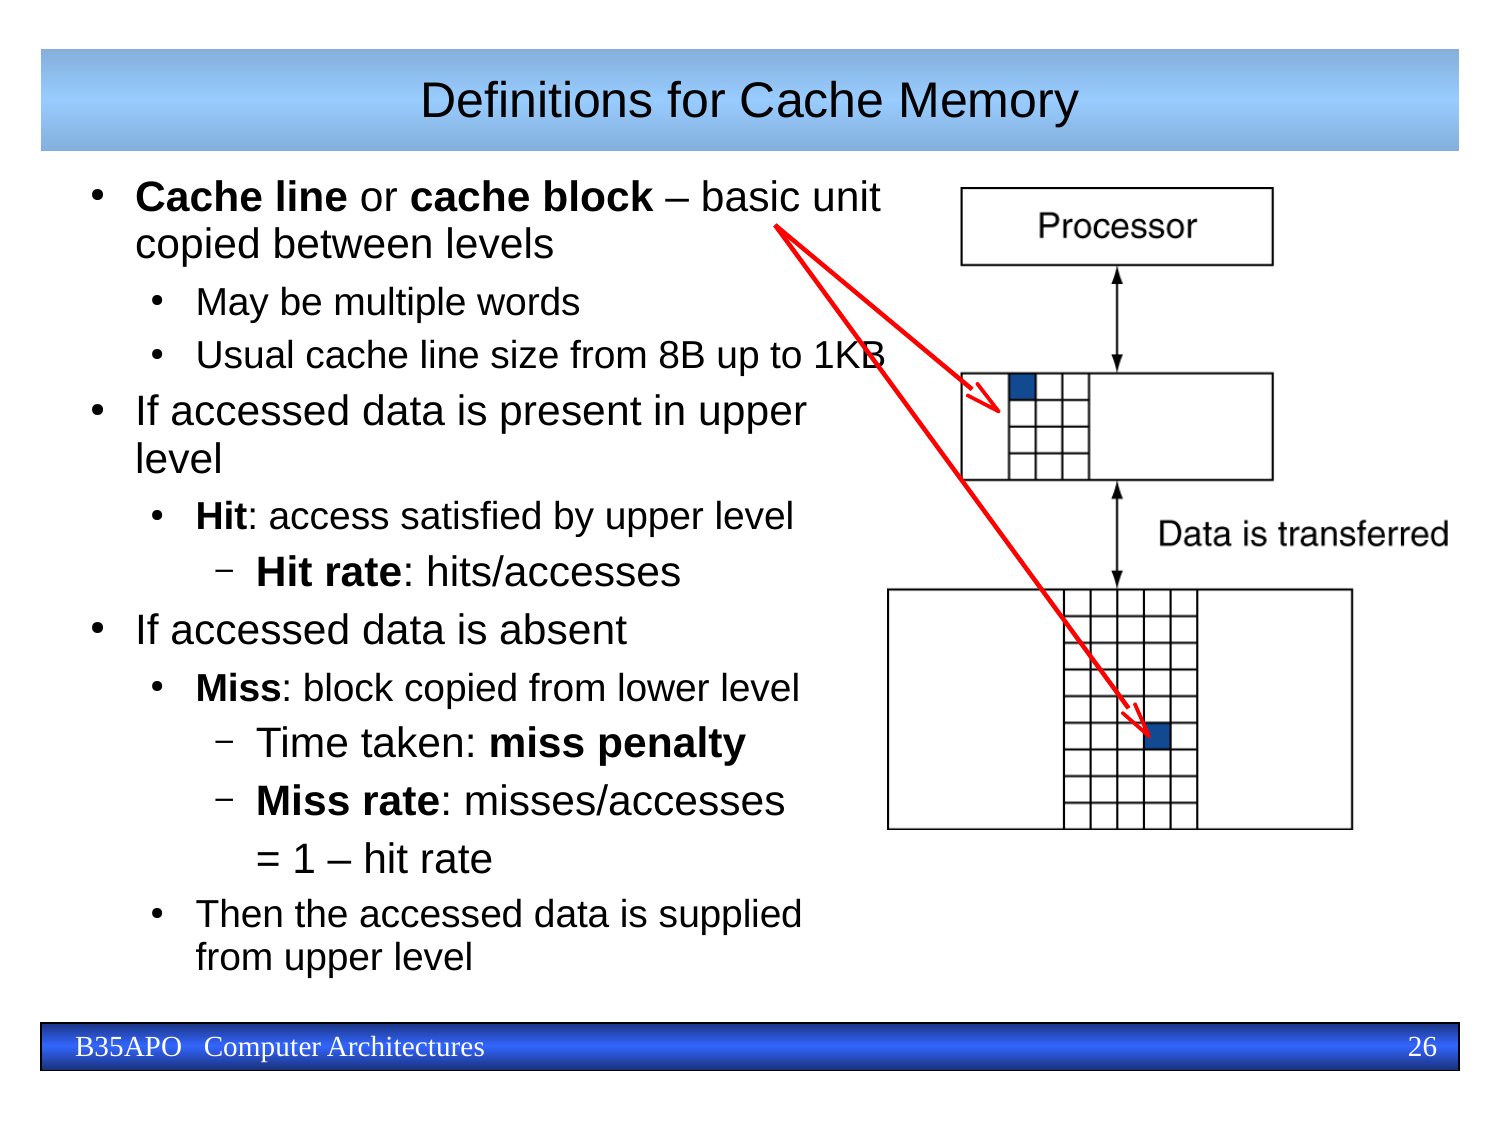

# Definitions for Cache Memory
Cache line or cache block – basic unit copied between levels
May be multiple words
Usual cache line size from 8B up to 1KB
If accessed data is present in upper level
Hit: access satisfied by upper level
Hit rate: hits/accesses
If accessed data is absent
Miss: block copied from lower level
Time taken: miss penalty
Miss rate: misses/accesses
= 1 – hit rate
Then the accessed data is supplied from upper level
B35APO Computer Architectures
26